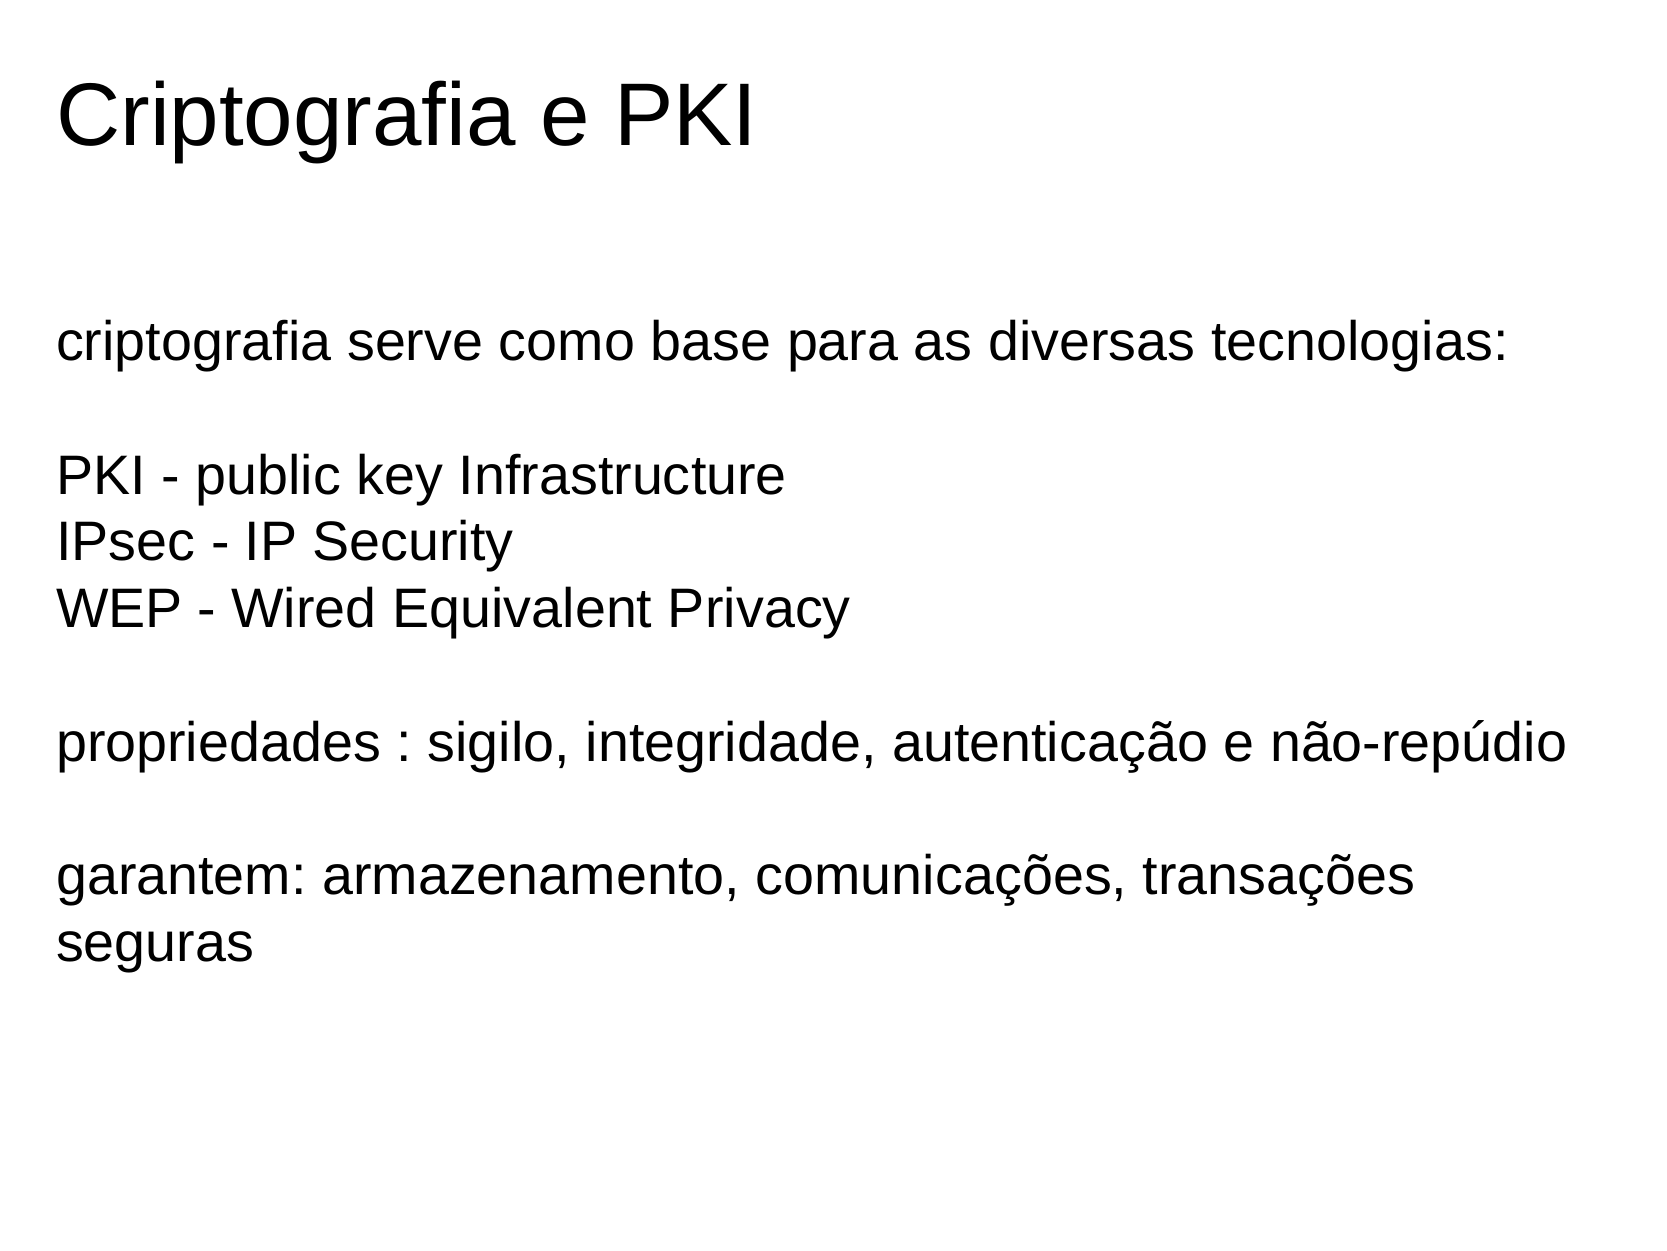

# Criptografia e PKI
criptografia serve como base para as diversas tecnologias:
PKI - public key Infrastructure
IPsec - IP Security
WEP - Wired Equivalent Privacy
propriedades : sigilo, integridade, autenticação e não-repúdio
garantem: armazenamento, comunicações, transações seguras